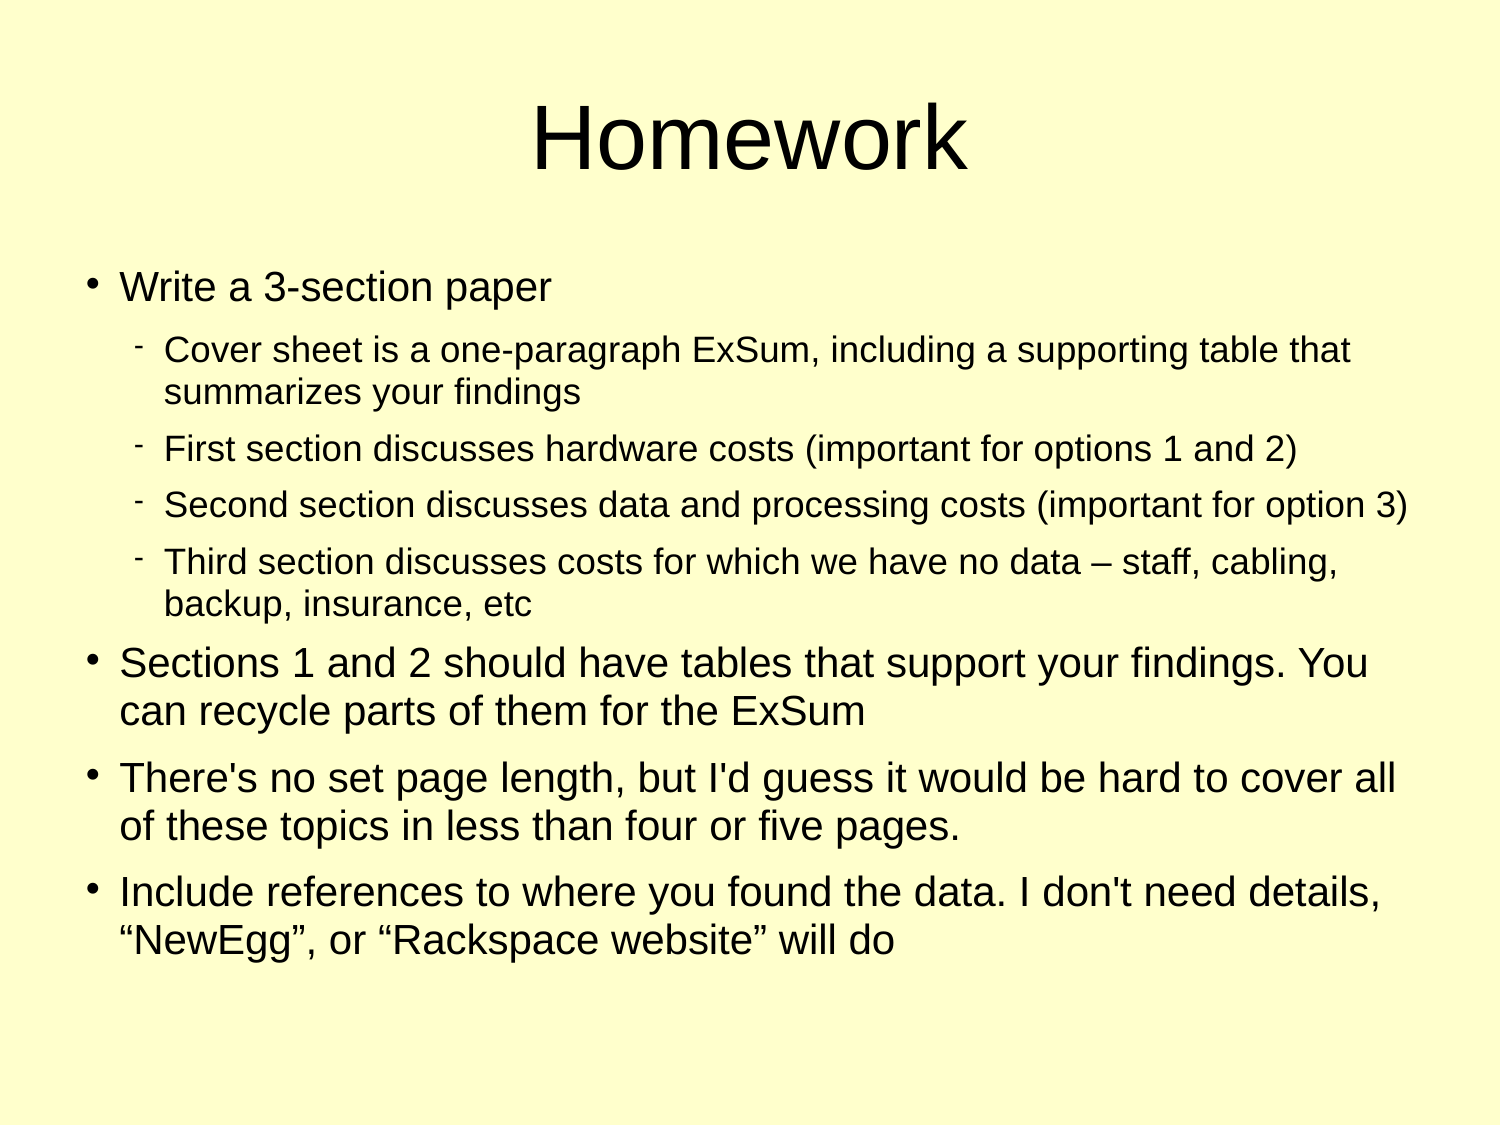

# Homework
Write a 3-section paper
Cover sheet is a one-paragraph ExSum, including a supporting table that summarizes your findings
First section discusses hardware costs (important for options 1 and 2)
Second section discusses data and processing costs (important for option 3)
Third section discusses costs for which we have no data – staff, cabling, backup, insurance, etc
Sections 1 and 2 should have tables that support your findings. You can recycle parts of them for the ExSum
There's no set page length, but I'd guess it would be hard to cover all of these topics in less than four or five pages.
Include references to where you found the data. I don't need details, “NewEgg”, or “Rackspace website” will do